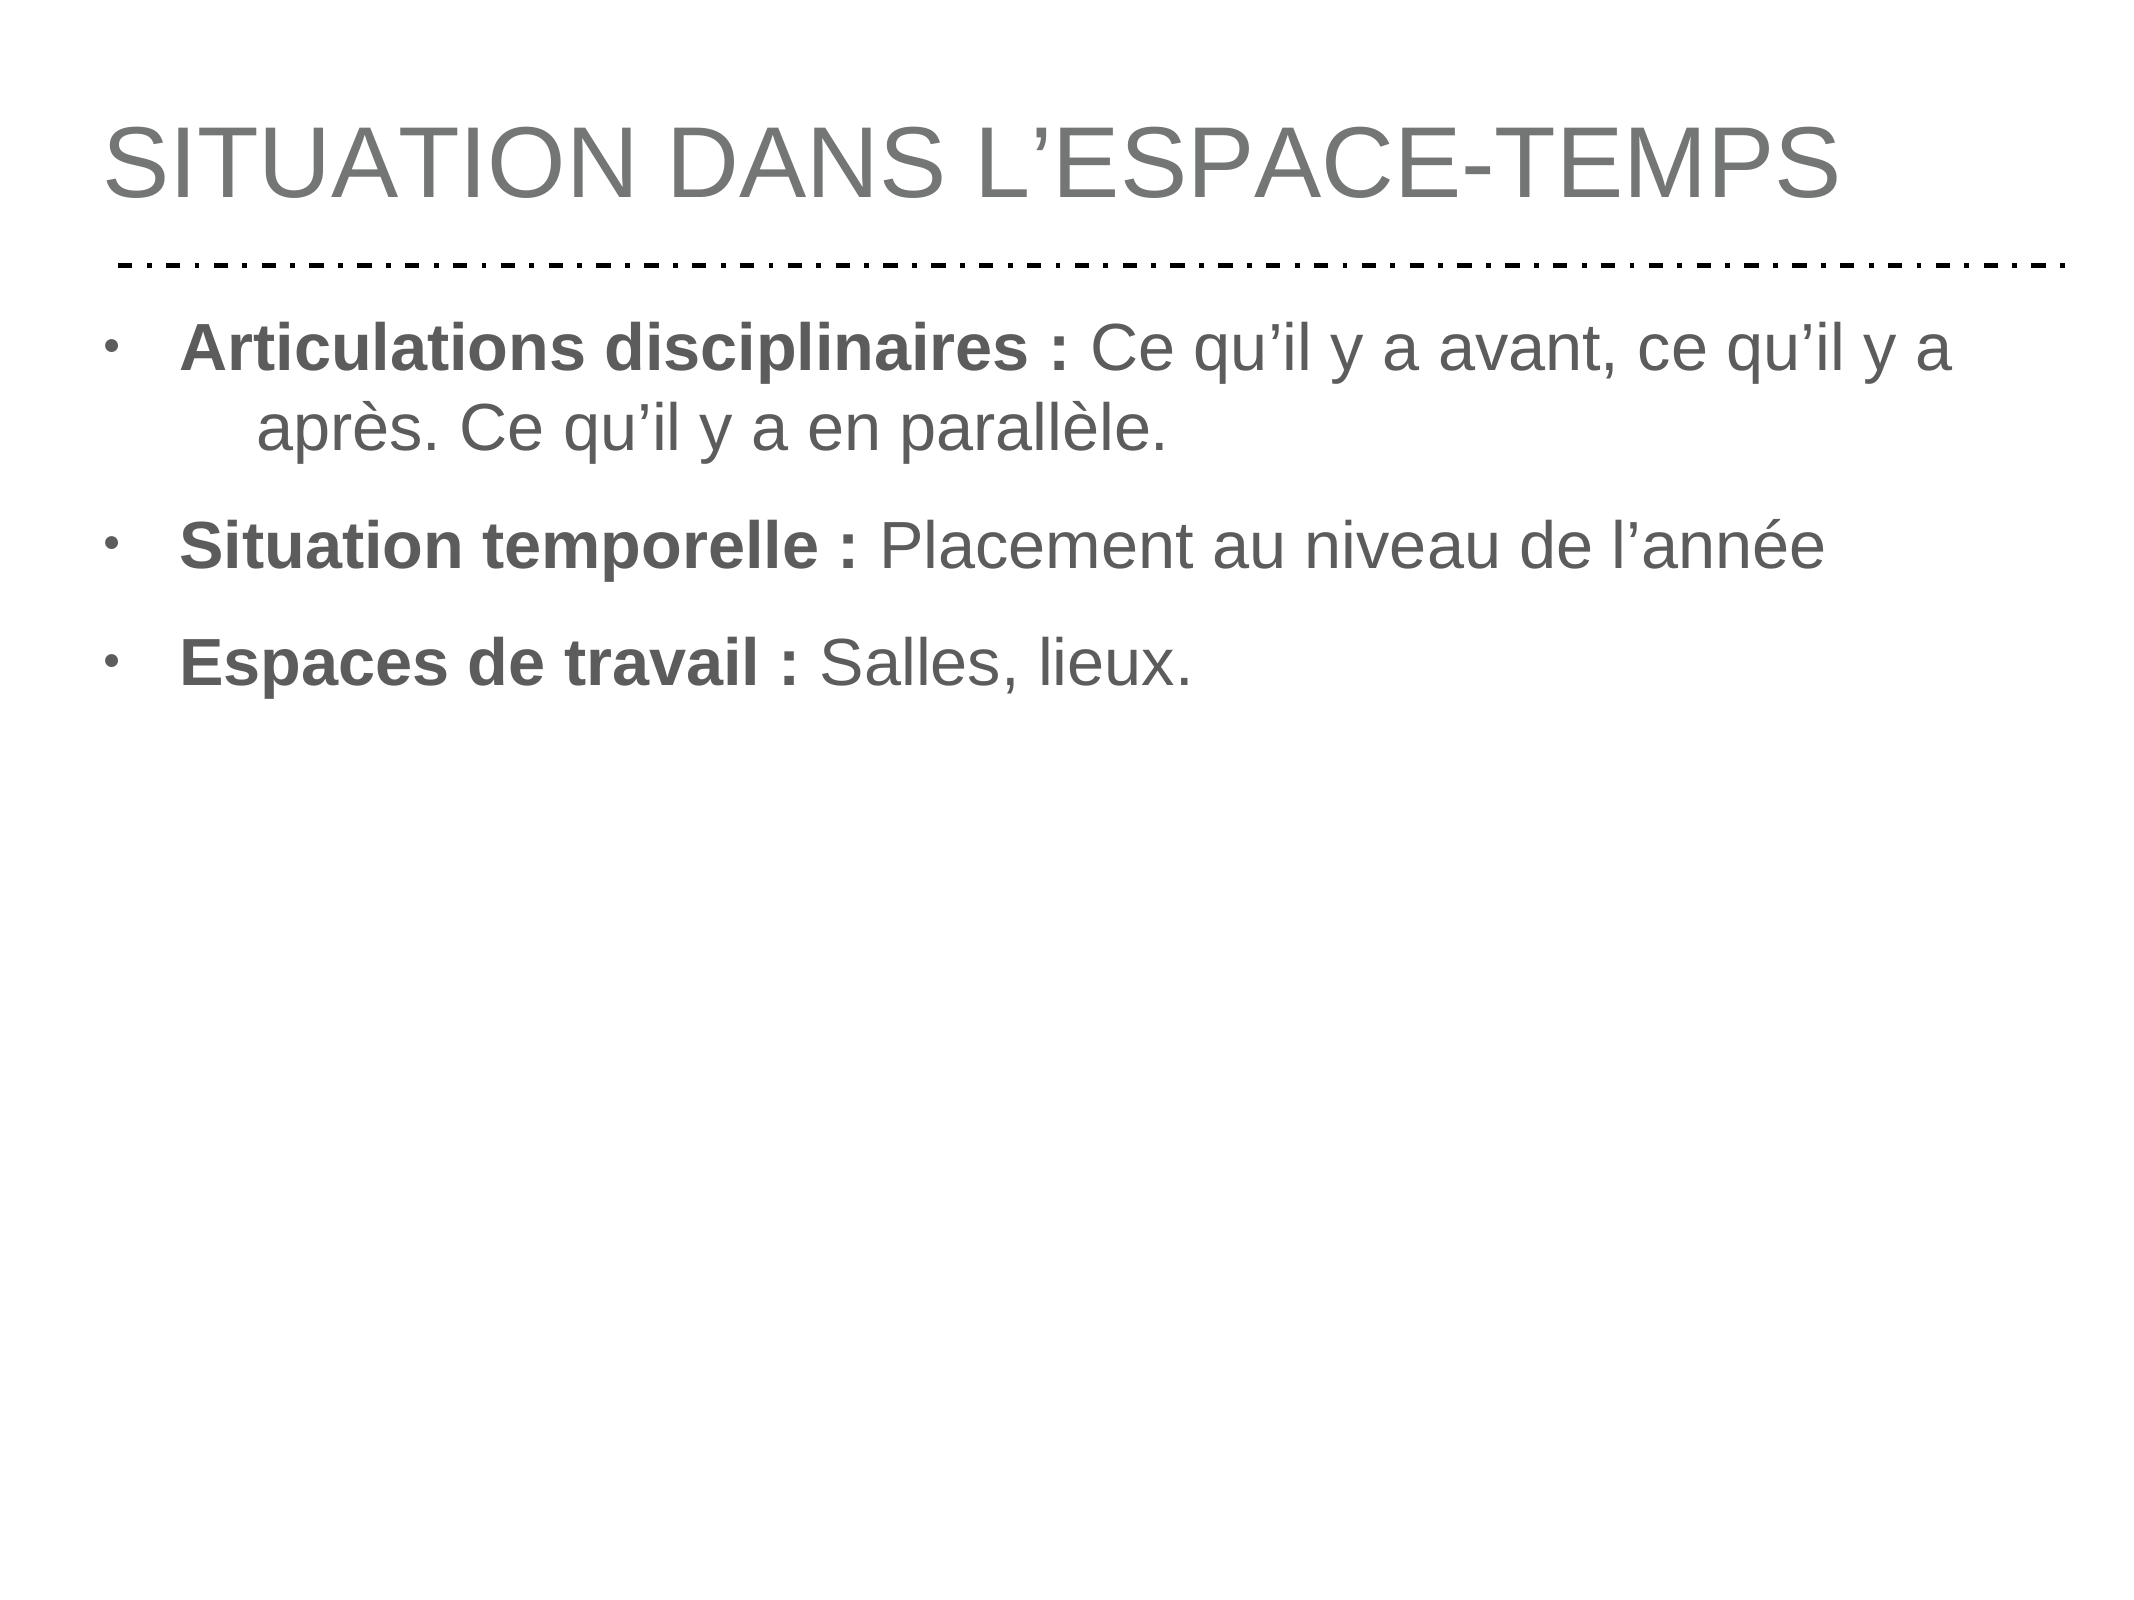

SITUATION DANS L’ESPACE-TEMPS
Articulations disciplinaires : Ce qu’il y a avant, ce qu’il y a après. Ce qu’il y a en parallèle.
Situation temporelle : Placement au niveau de l’année
Espaces de travail : Salles, lieux.